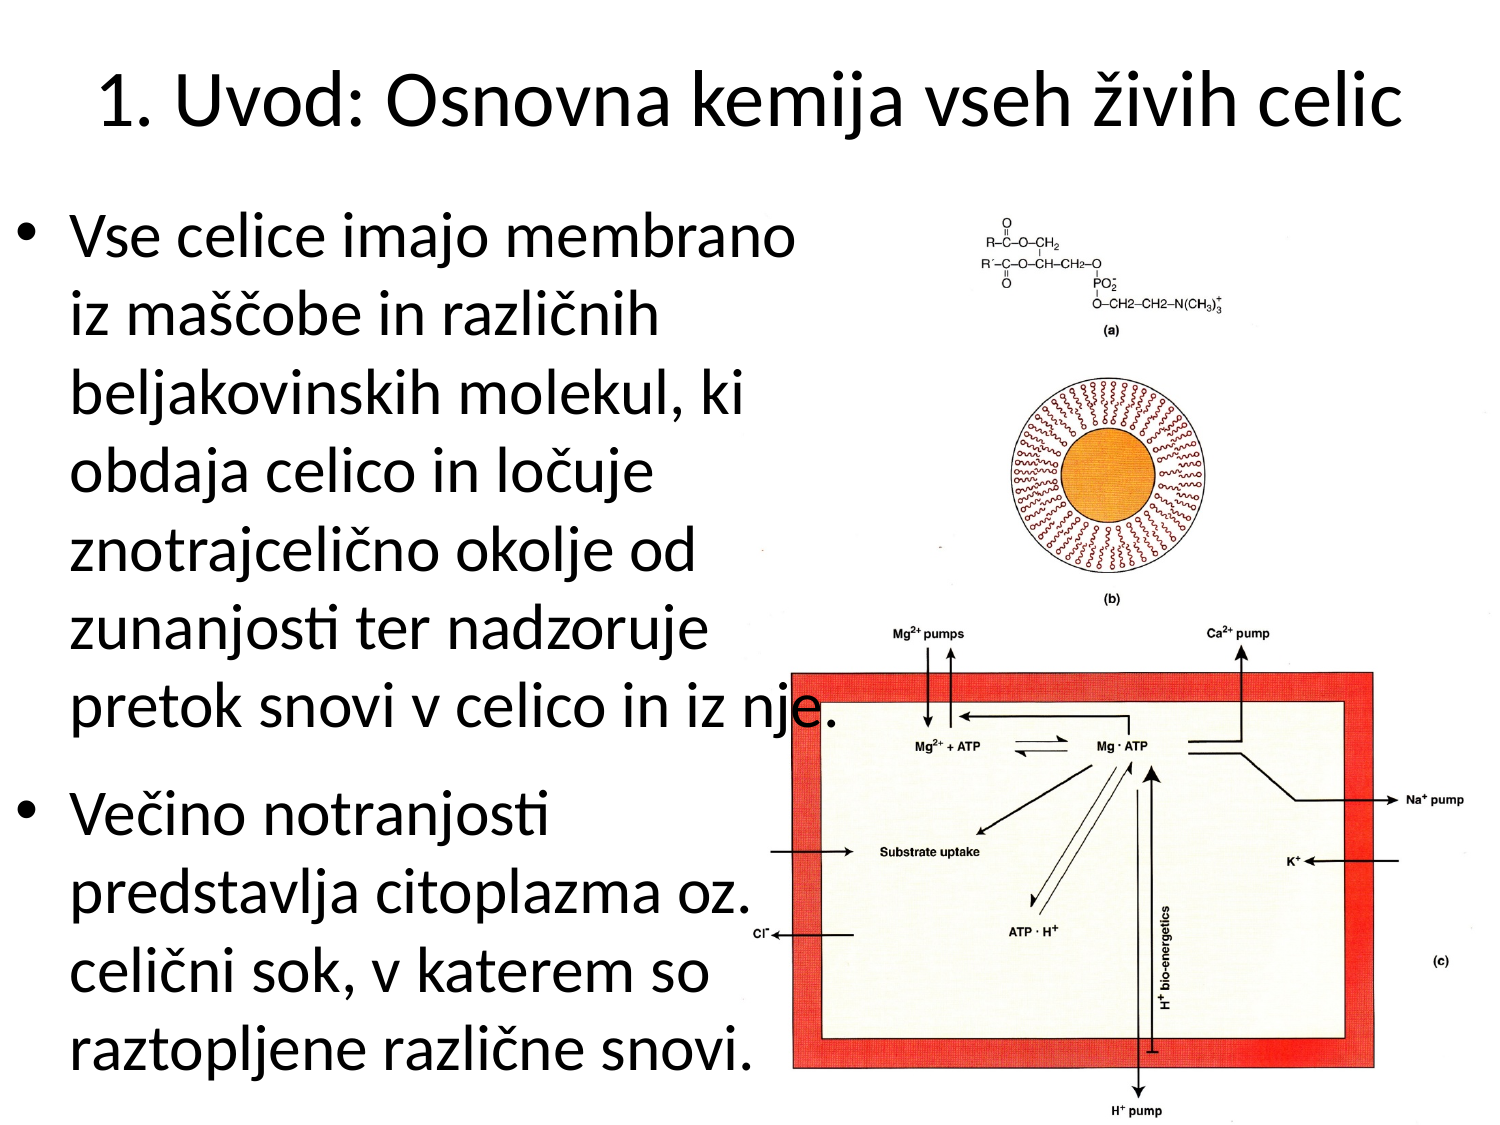

# 1. Uvod: Osnovna kemija vseh živih celic
Vse celice imajo membrano iz maščobe in različnih beljakovinskih molekul, ki obdaja celico in ločuje znotrajcelično okolje od zunanjosti ter nadzoruje pretok snovi v celico in iz nje.
Večino notranjosti predstavlja citoplazma oz. celični sok, v katerem so raztopljene različne snovi.